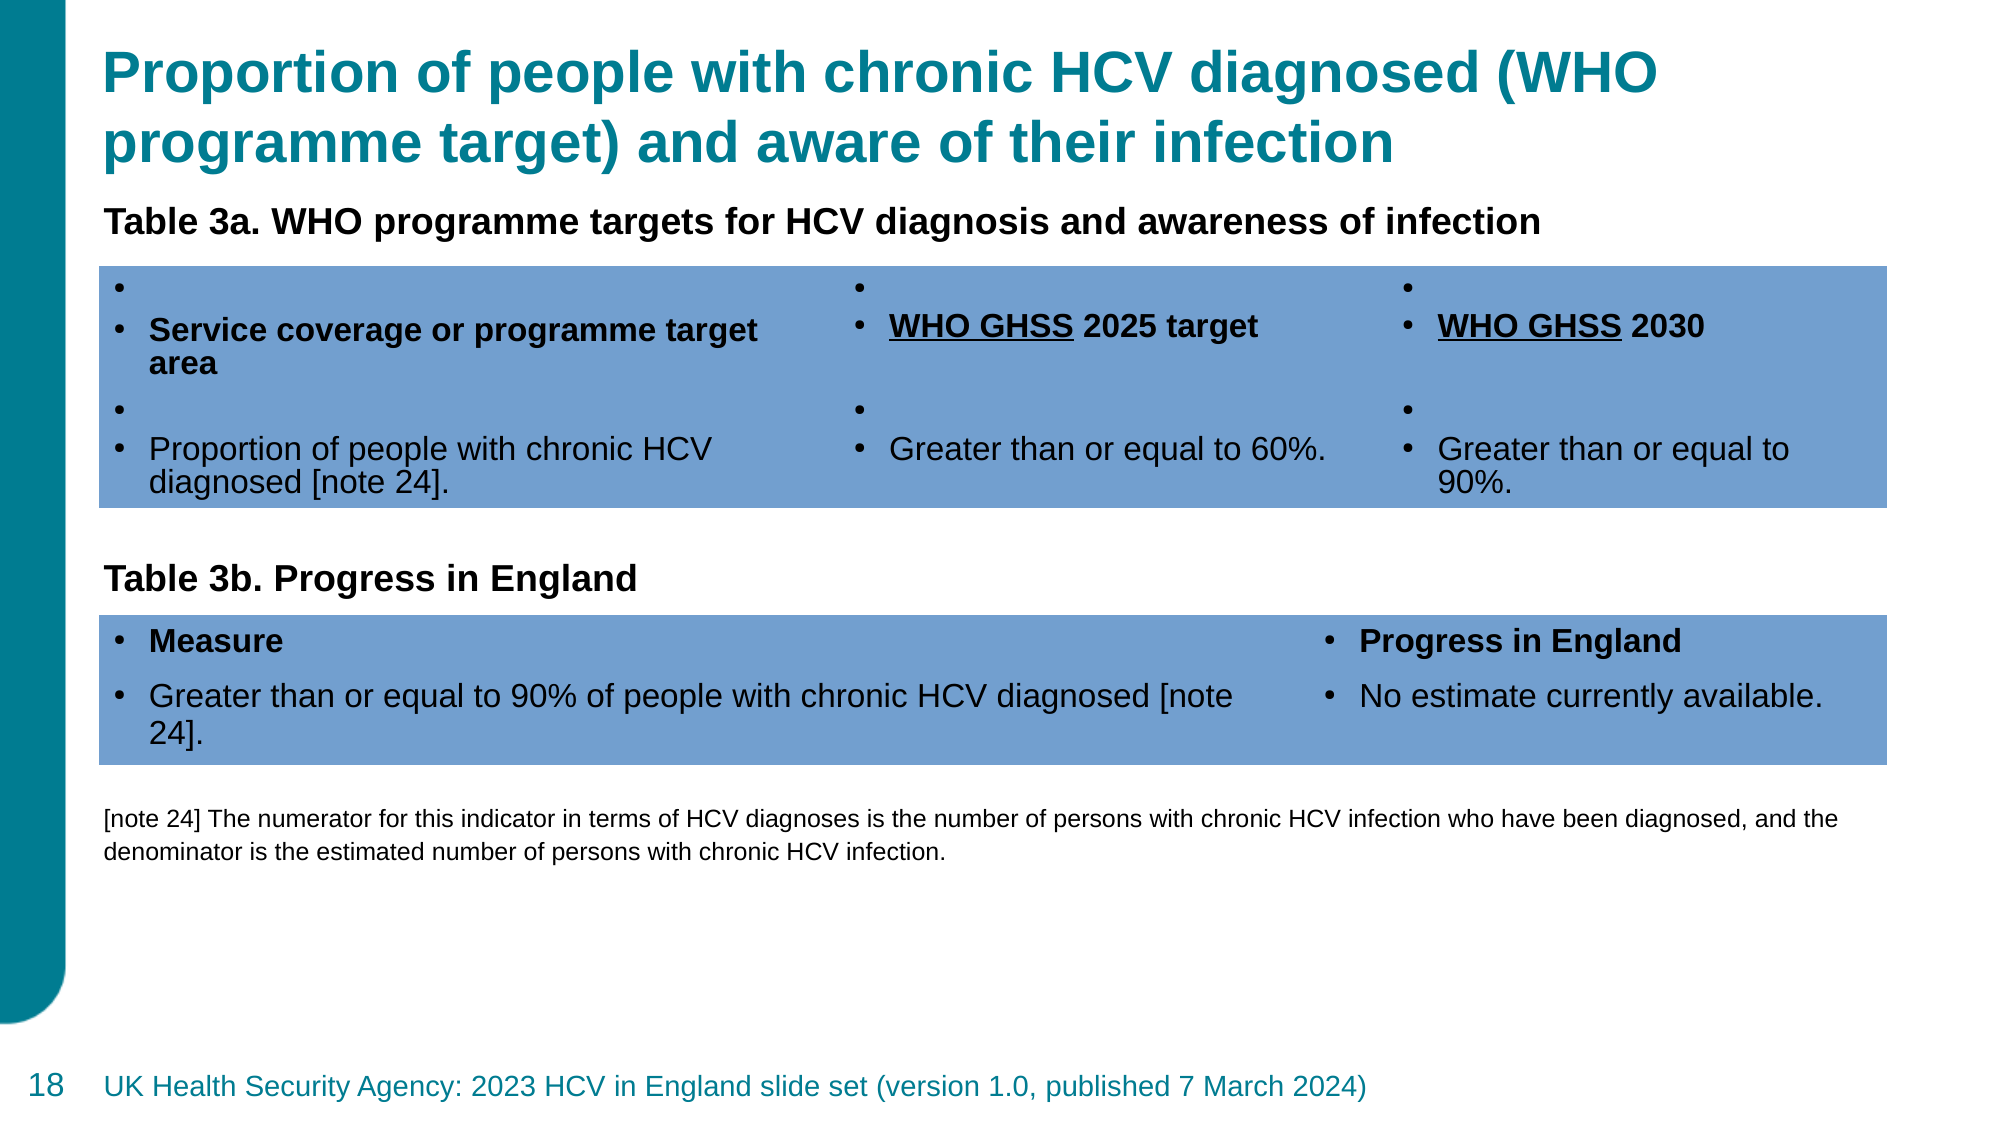

# Proportion of people with chronic HCV diagnosed (WHO programme target) and aware of their infection
Table 3a. WHO programme targets for HCV diagnosis and awareness of infection
| Service coverage or programme target area | WHO GHSS 2025 target | WHO GHSS 2030 |
| --- | --- | --- |
| Proportion of people with chronic HCV diagnosed [note 24]. | Greater than or equal to 60%. | Greater than or equal to 90%. |
Table 3b. Progress in England
| Measure | Progress in England |
| --- | --- |
| Greater than or equal to 90% of people with chronic HCV diagnosed [note 24]. | No estimate currently available. |
[note 24] The numerator for this indicator in terms of HCV diagnoses is the number of persons with chronic HCV infection who have been diagnosed, and the denominator is the estimated number of persons with chronic HCV infection.
UK Health Security Agency: 2023 HCV in England slide set (version 1.0, published 7 March 2024)
17